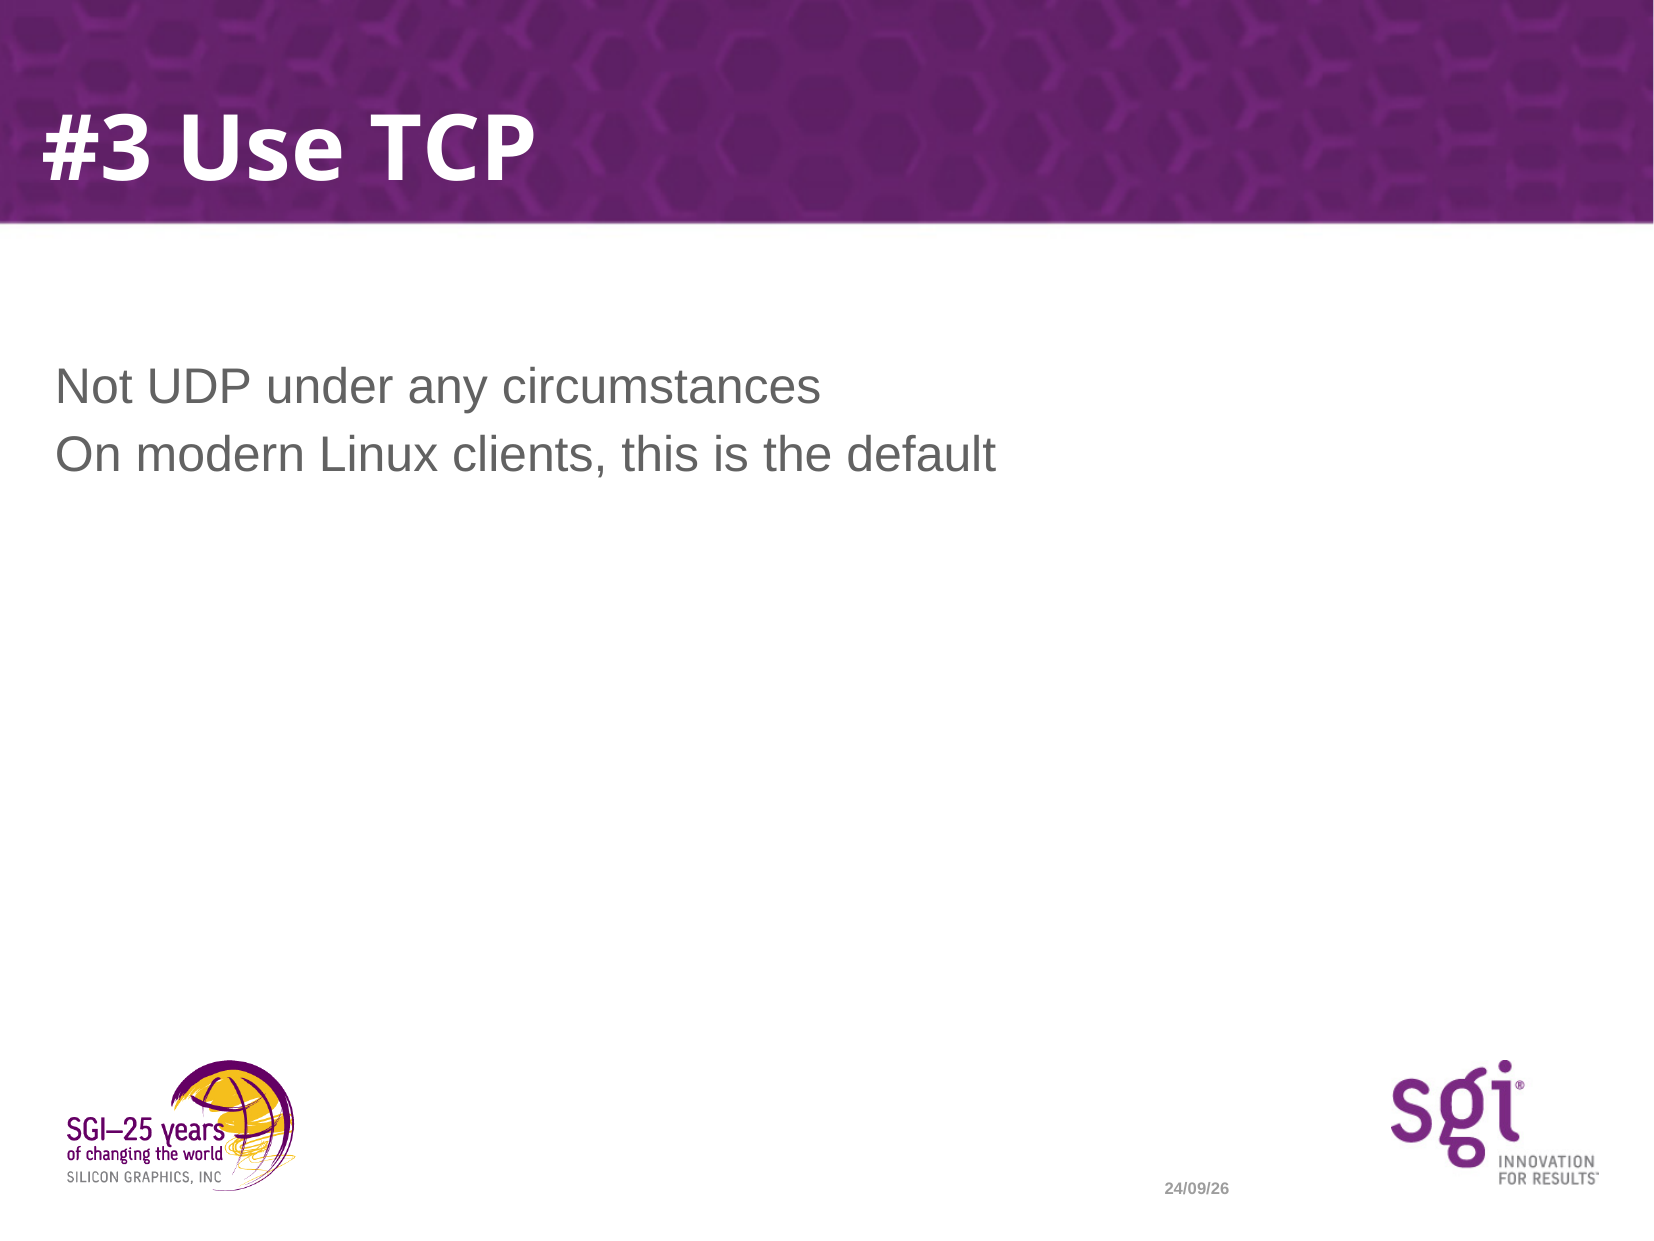

# #3 Use TCP
Not UDP under any circumstances
On modern Linux clients, this is the default